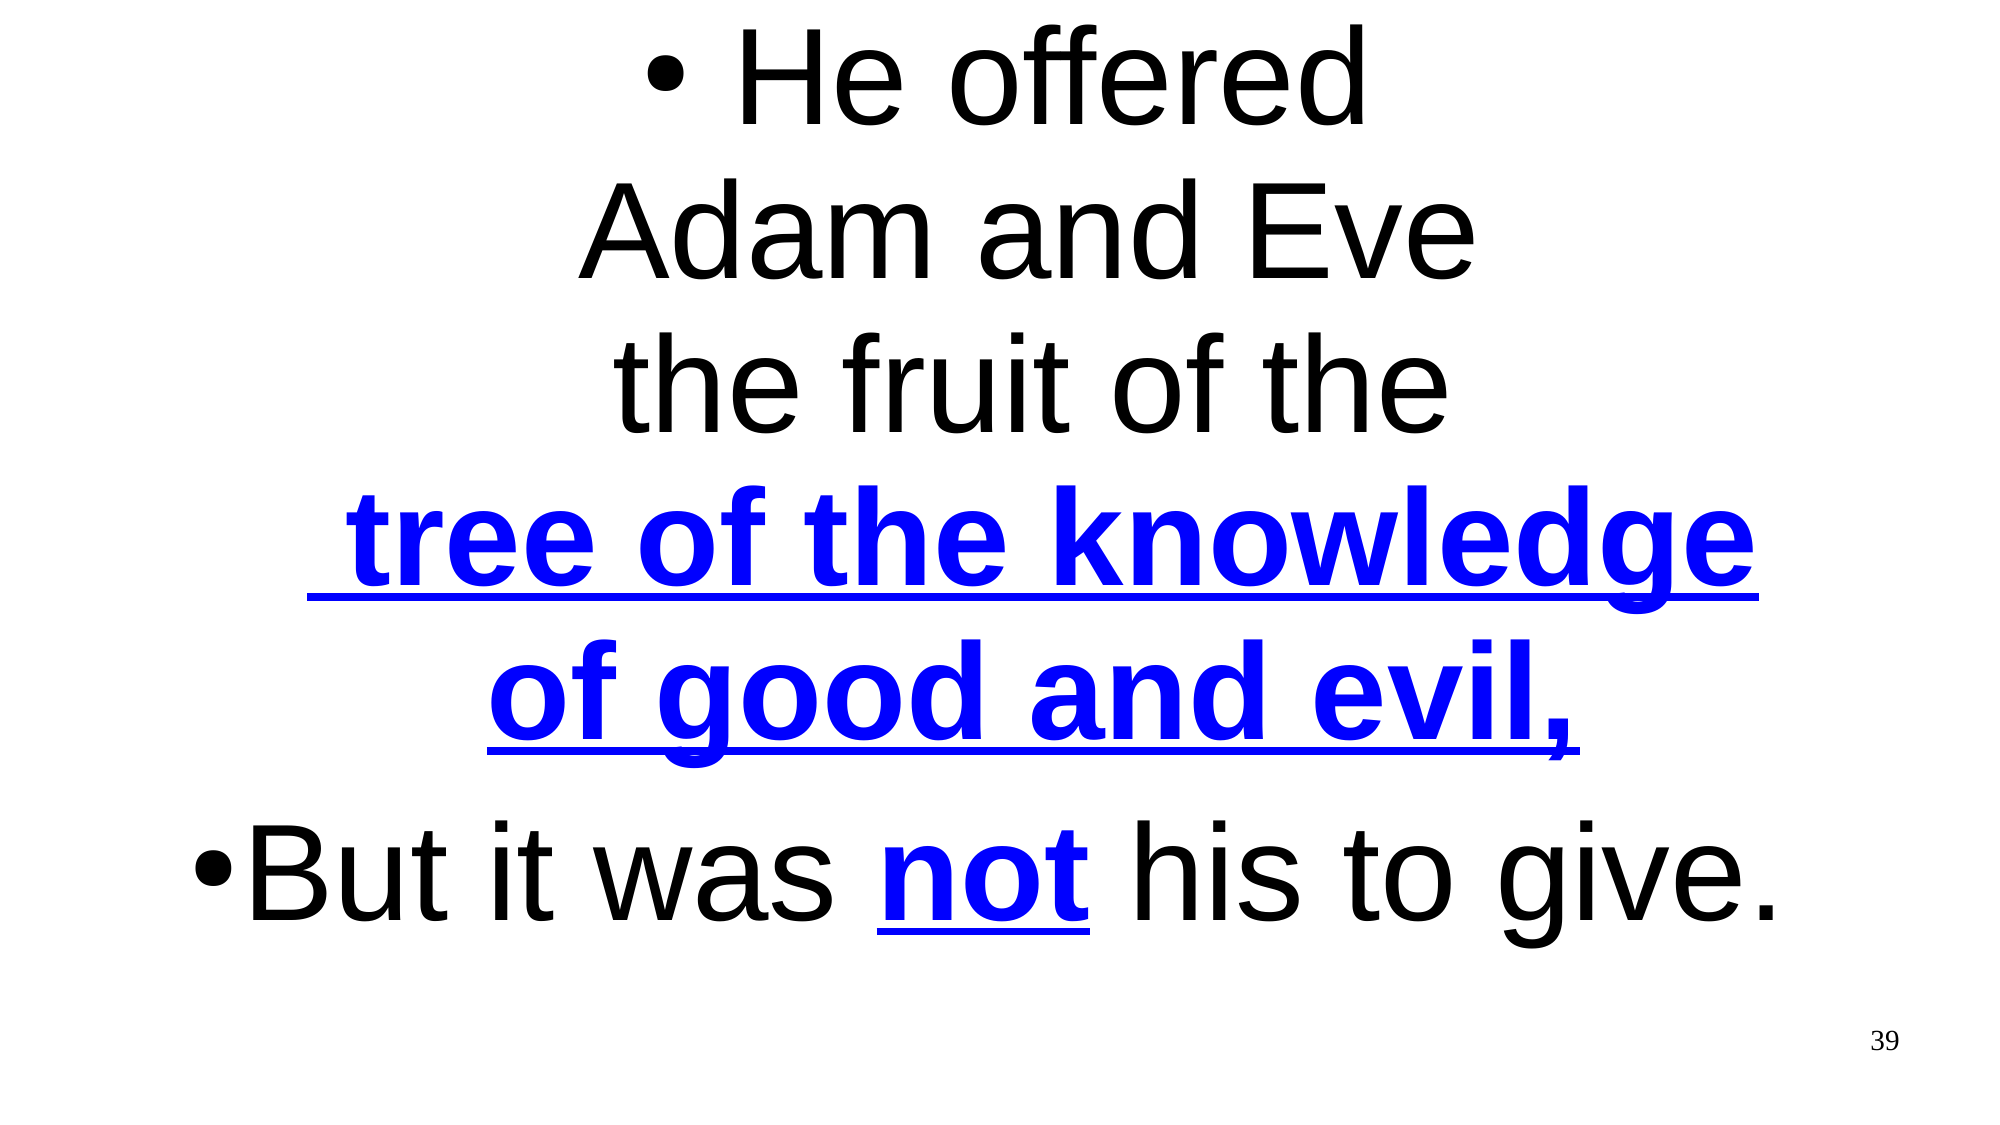

# He offered Adam and Eve the fruit of the tree of the knowledge of good and evil,
But it was not his to give.
39